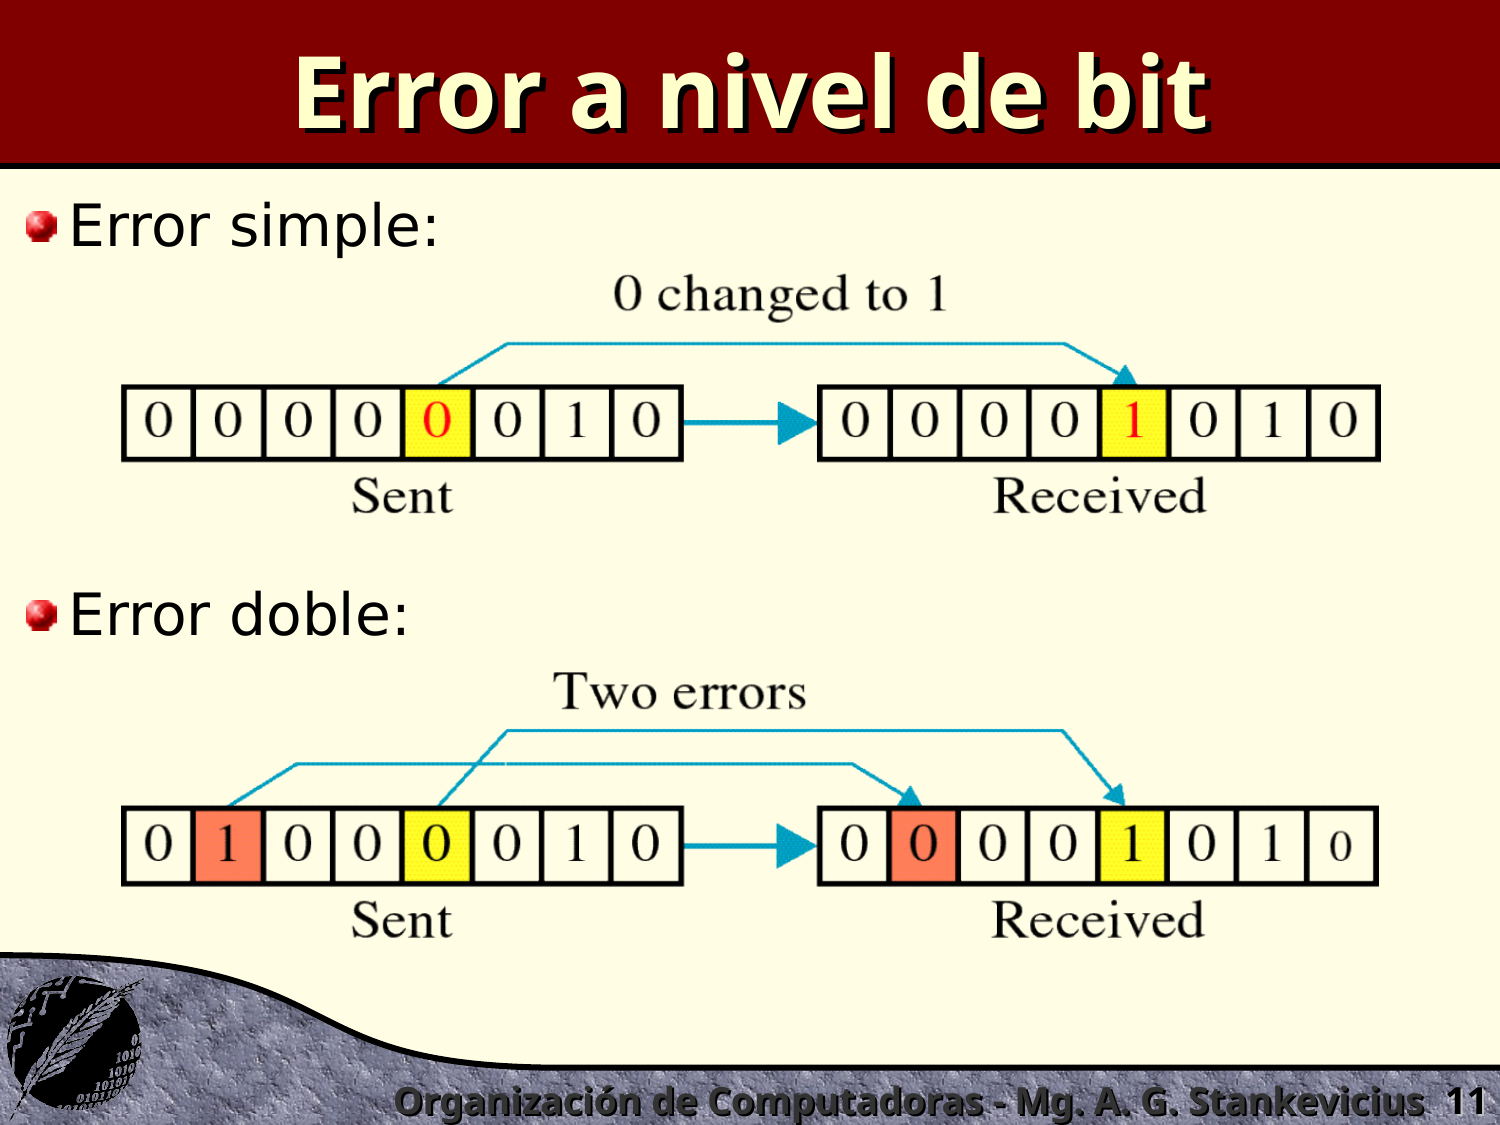

# Error a nivel de bit
Error simple:
Error doble:
11